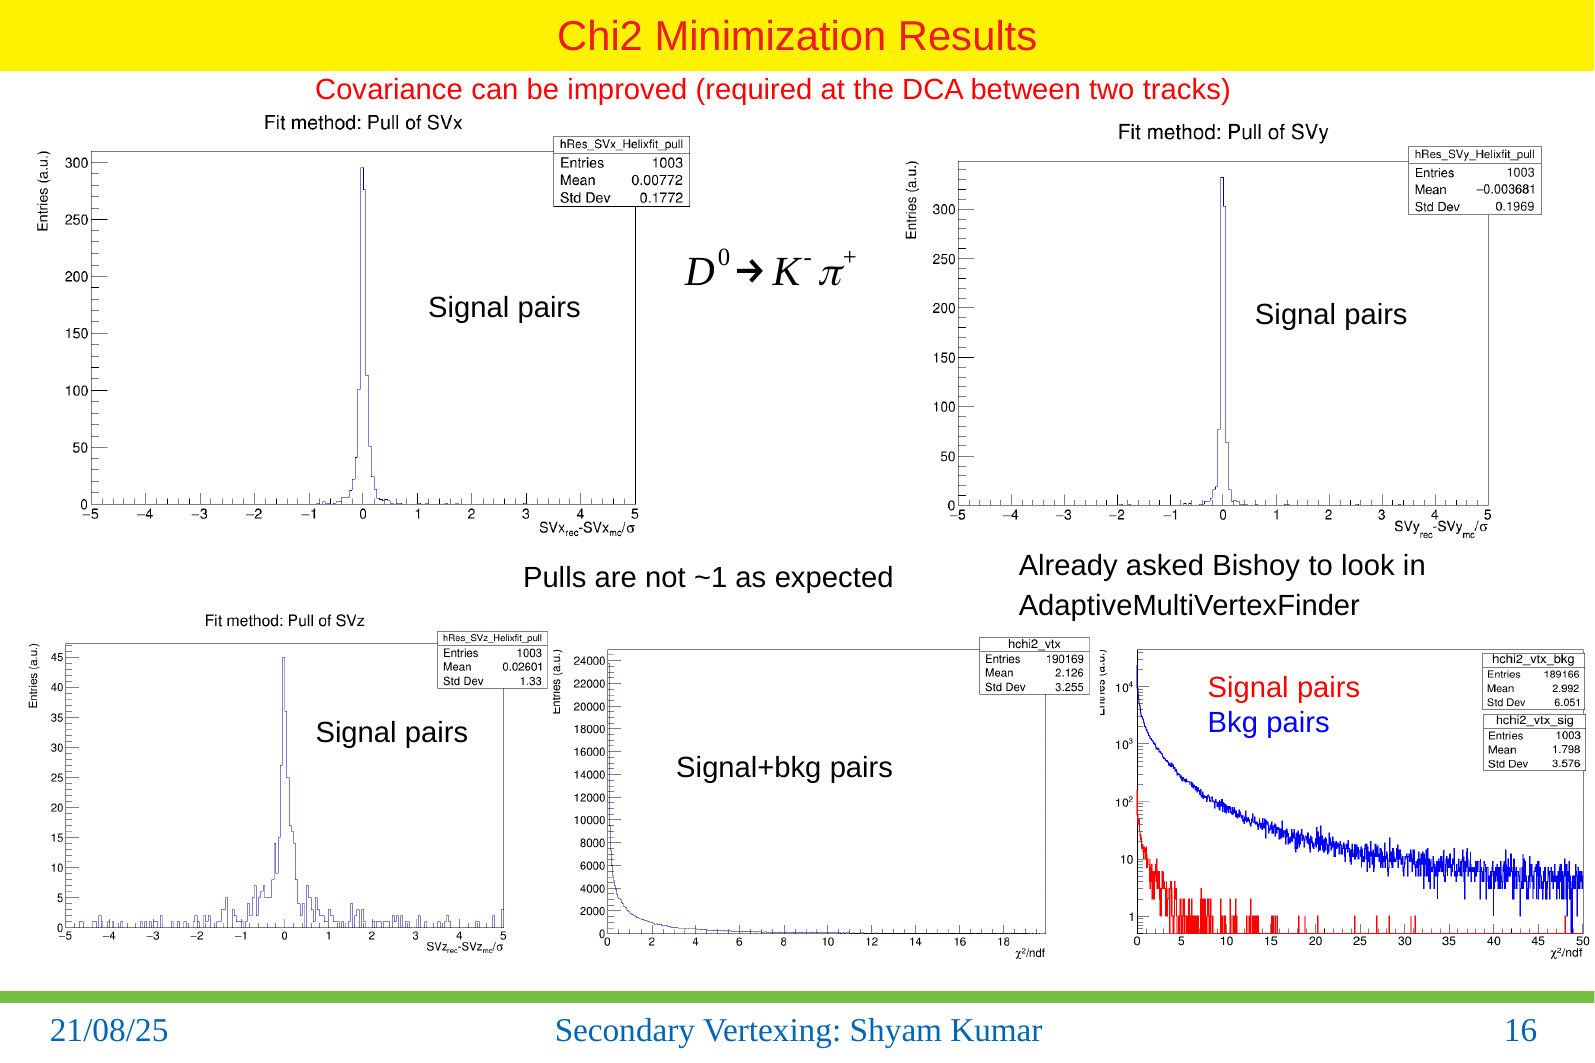

# Chi2 Minimization Results
Covariance can be improved (required at the DCA between two tracks)
Signal pairs
Signal pairs
Already asked Bishoy to look in AdaptiveMultiVertexFinder
Pulls are not ~1 as expected
Signal pairs
Bkg pairs
Signal pairs
Chi2 for all pairs
Signal+bkg pairs
21/08/25
Secondary Vertexing: Shyam Kumar
16